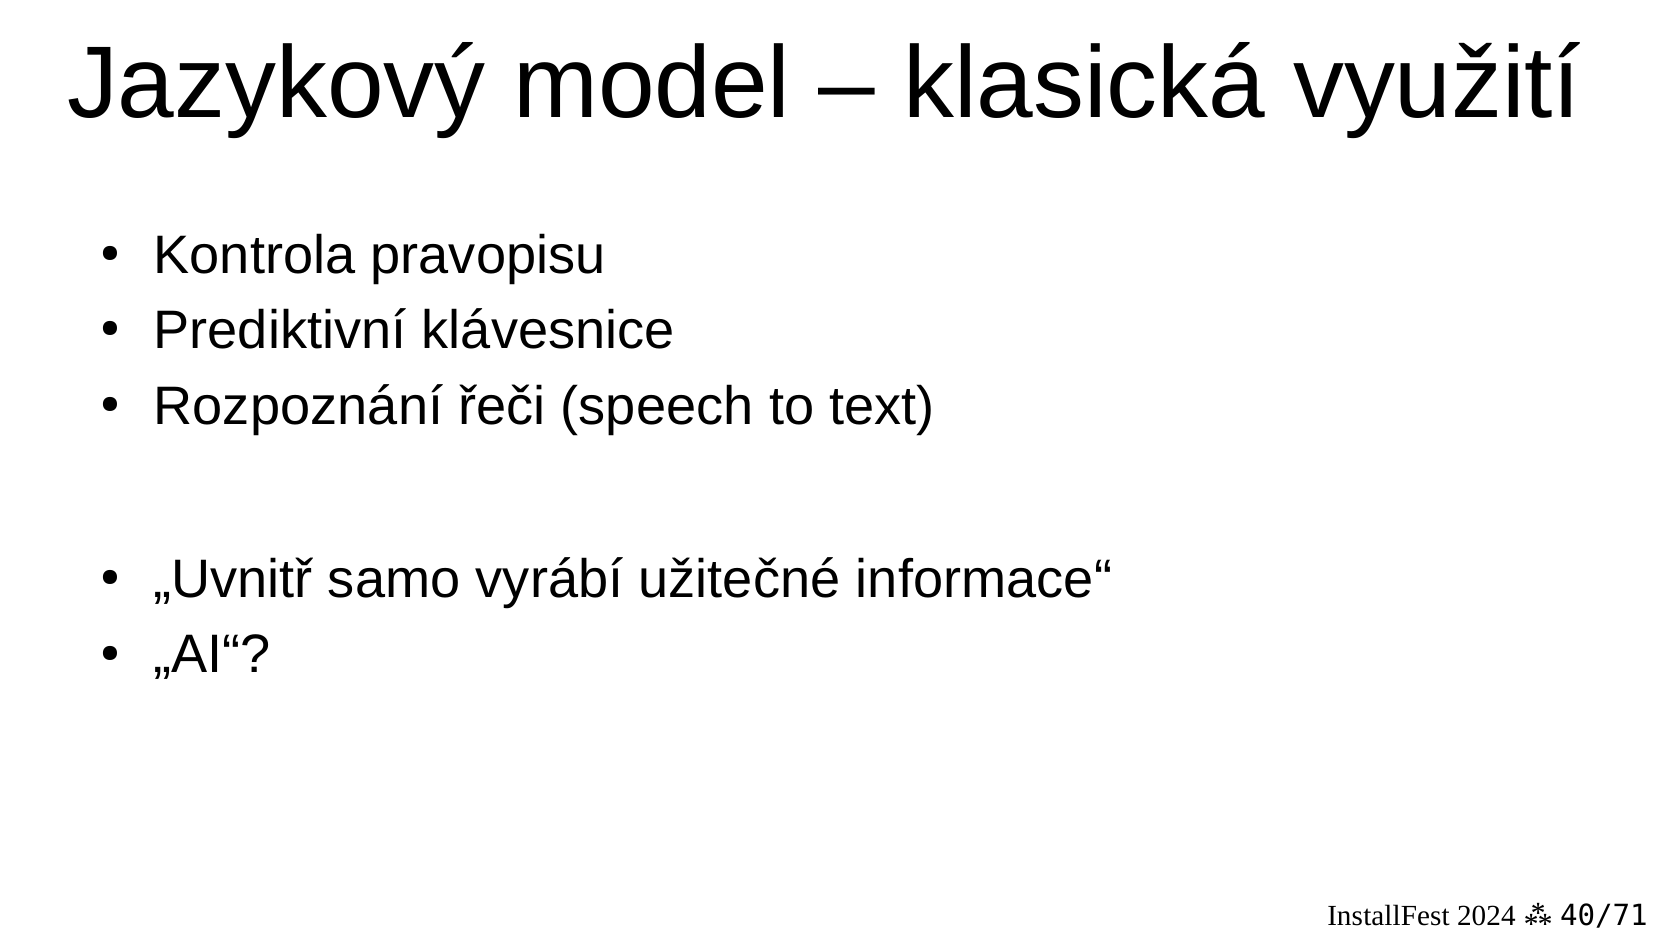

# Jazykový model – klasická využití
Kontrola pravopisu
Prediktivní klávesnice
Rozpoznání řeči (speech to text)
„Uvnitř samo vyrábí užitečné informace“
„AI“?
40